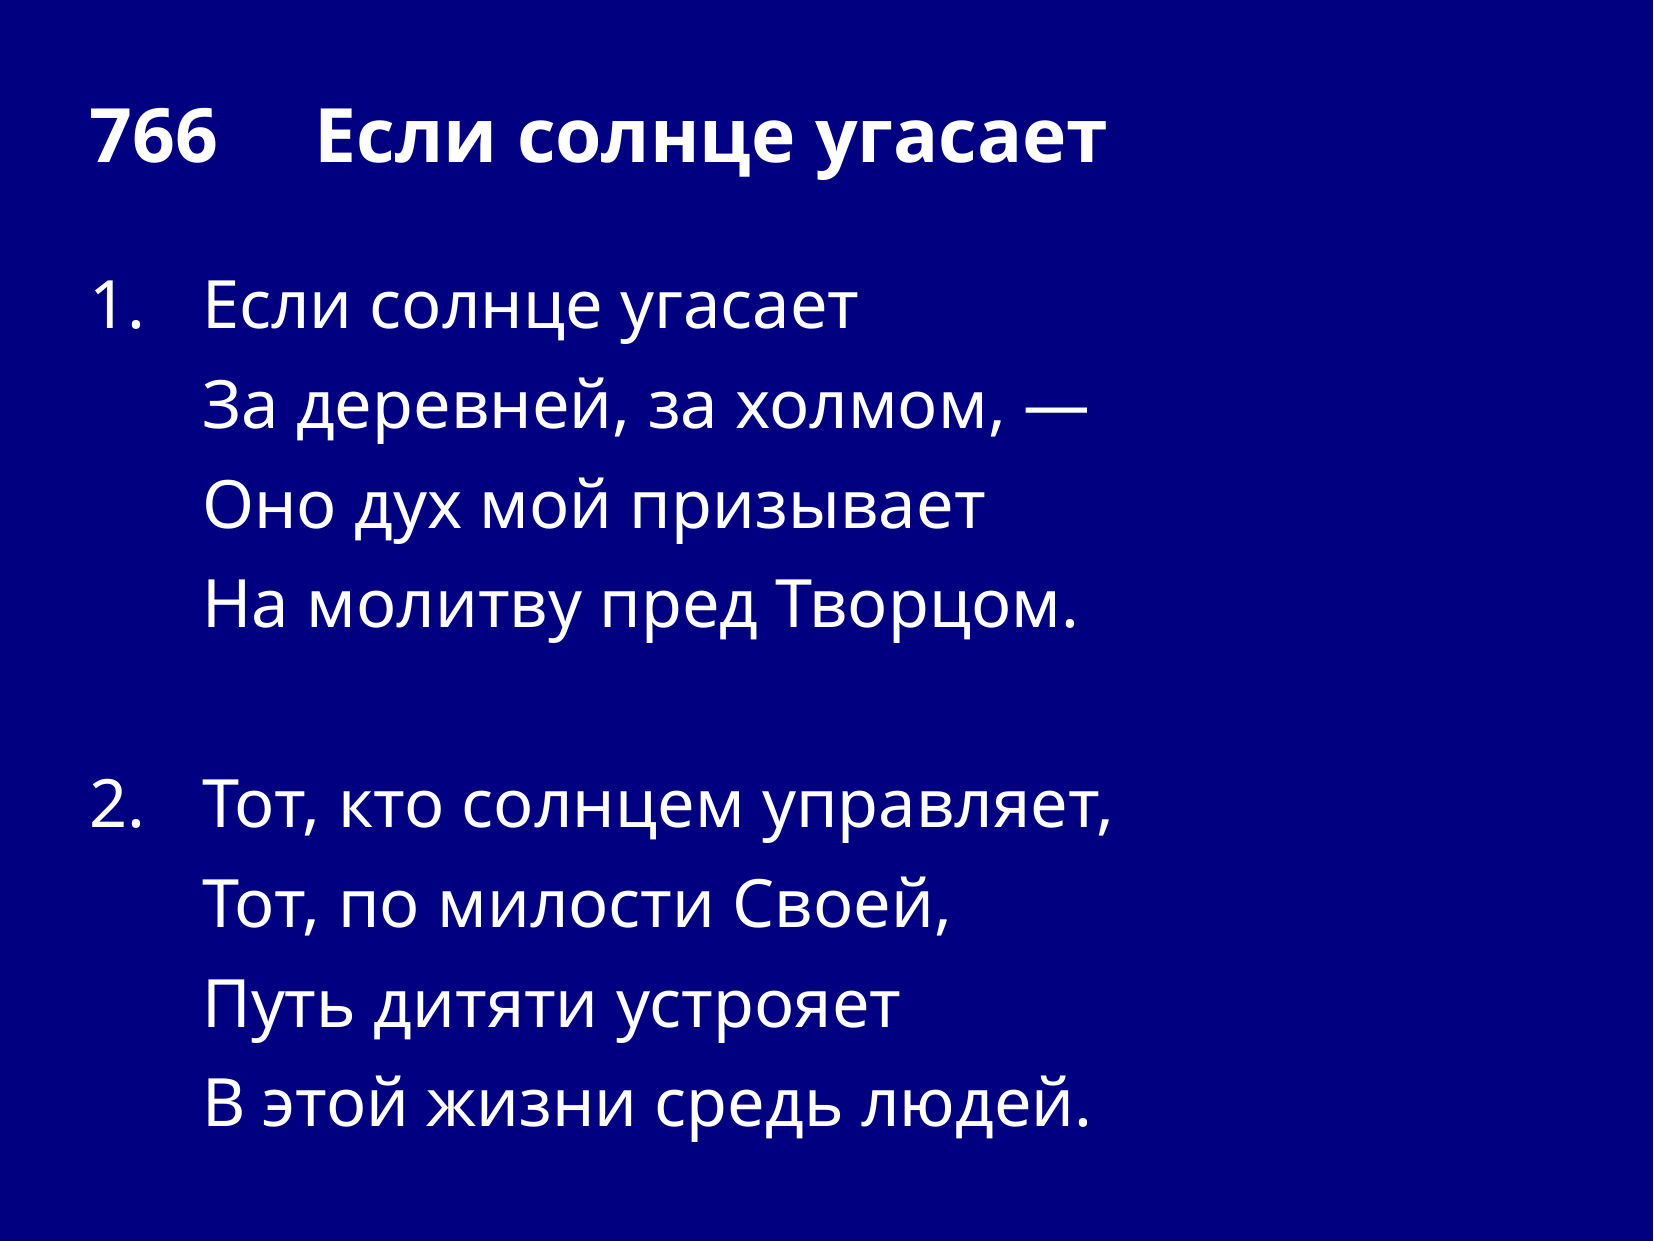

766	Если солнце угасает
1.	Если солнце угасает
	За деревней, за холмом, —
	Оно дух мой призывает
	На молитву пред Творцом.
2.	Тот, кто солнцем управляет,
	Тот, по милости Своей,
	Путь дитяти устрояет
	В этой жизни средь людей.